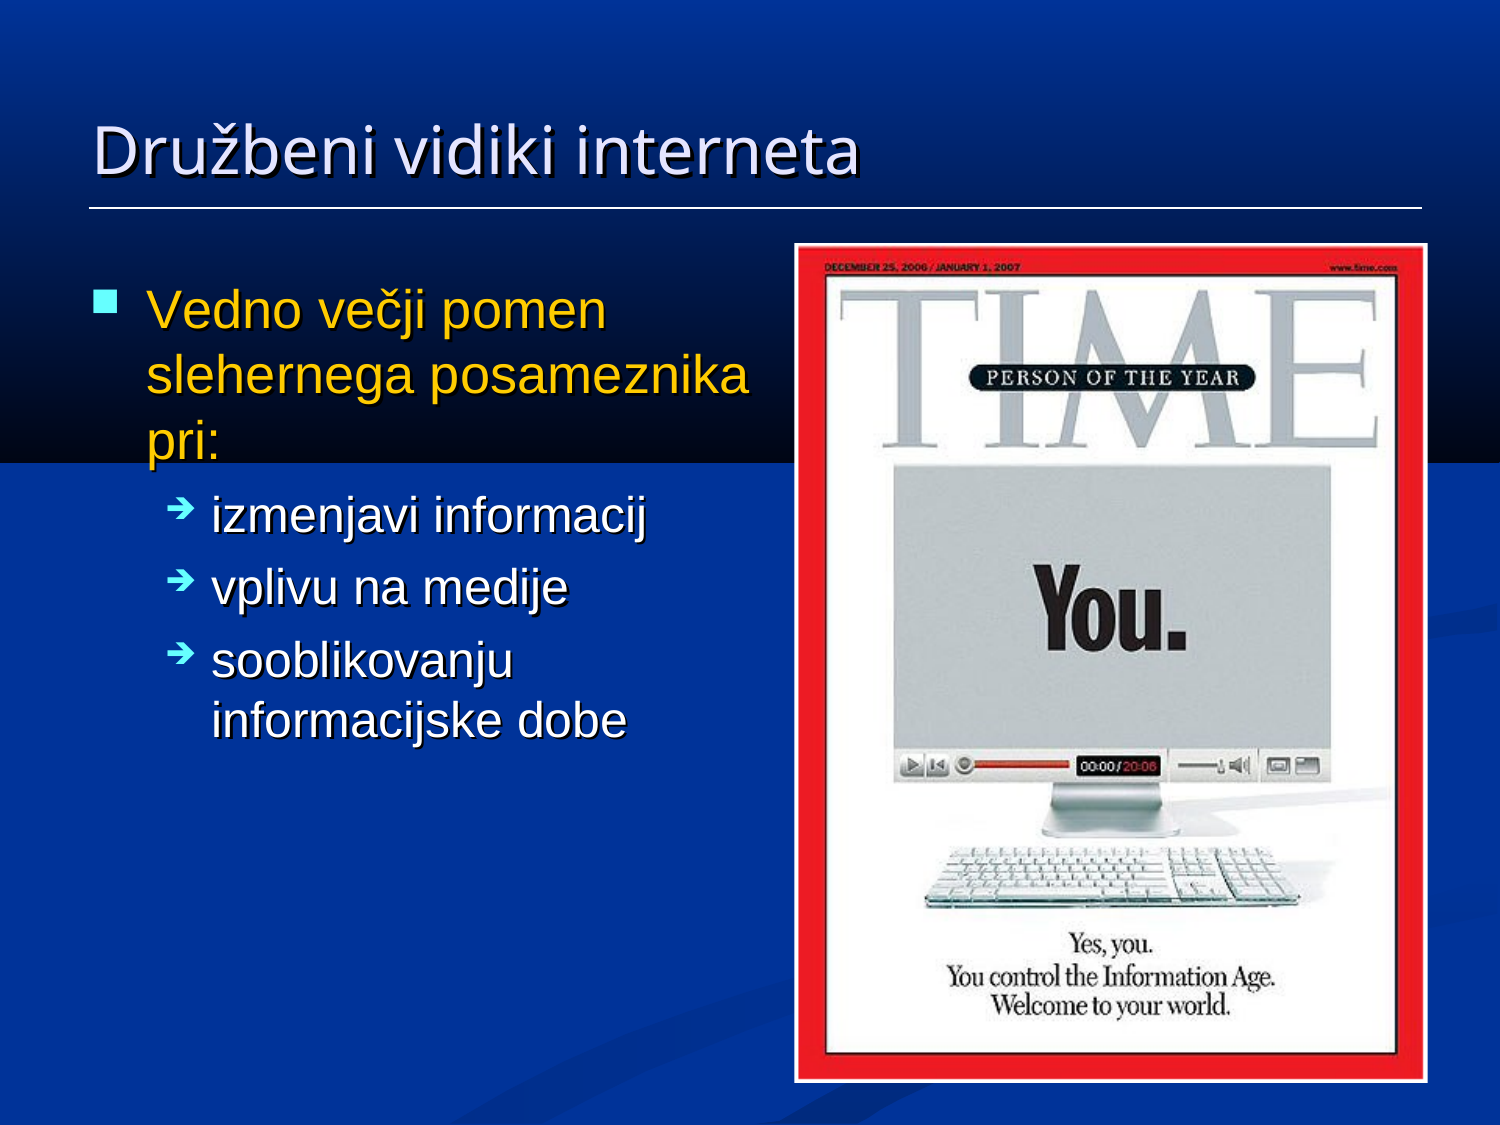

Družbeni vidiki interneta
# Vedno večji pomen slehernega posameznika pri:
izmenjavi informacij
vplivu na medije
sooblikovanju informacijske dobe